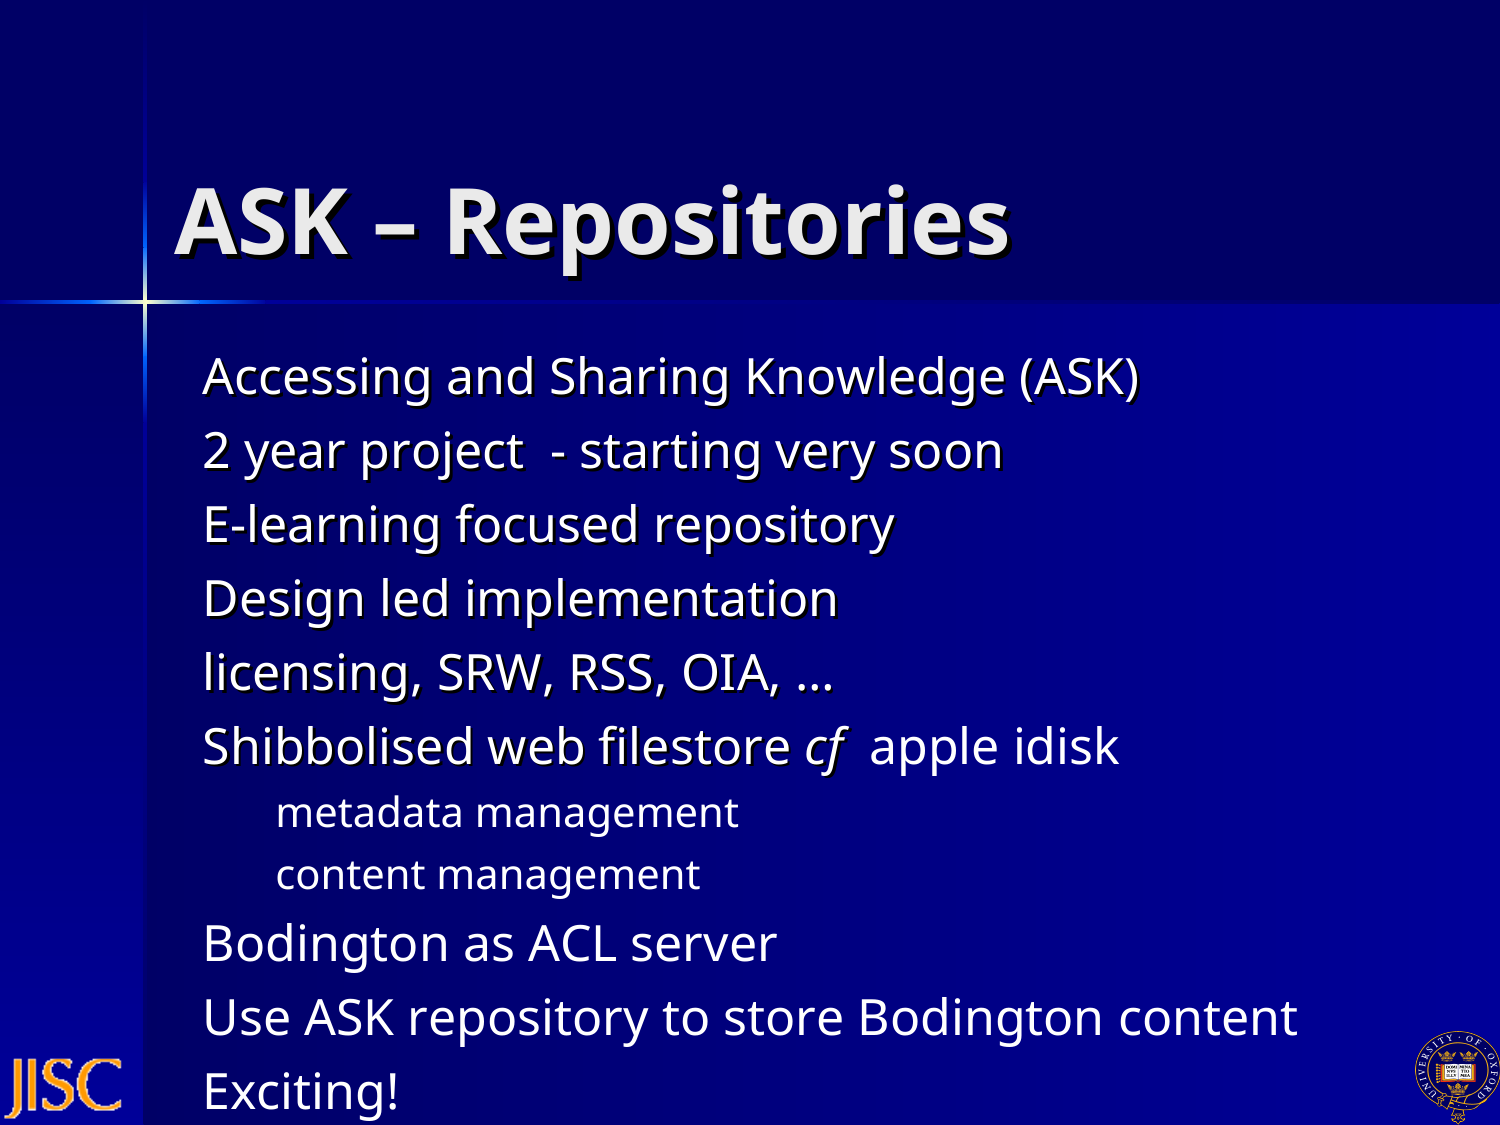

# ASK – Repositories
 Accessing and Sharing Knowledge (ASK)
 2 year project - starting very soon
 E-learning focused repository
 Design led implementation
 licensing, SRW, RSS, OIA, …
 Shibbolised web filestore cf apple idisk
 metadata management
 content management
 Bodington as ACL server
 Use ASK repository to store Bodington content
 Exciting!